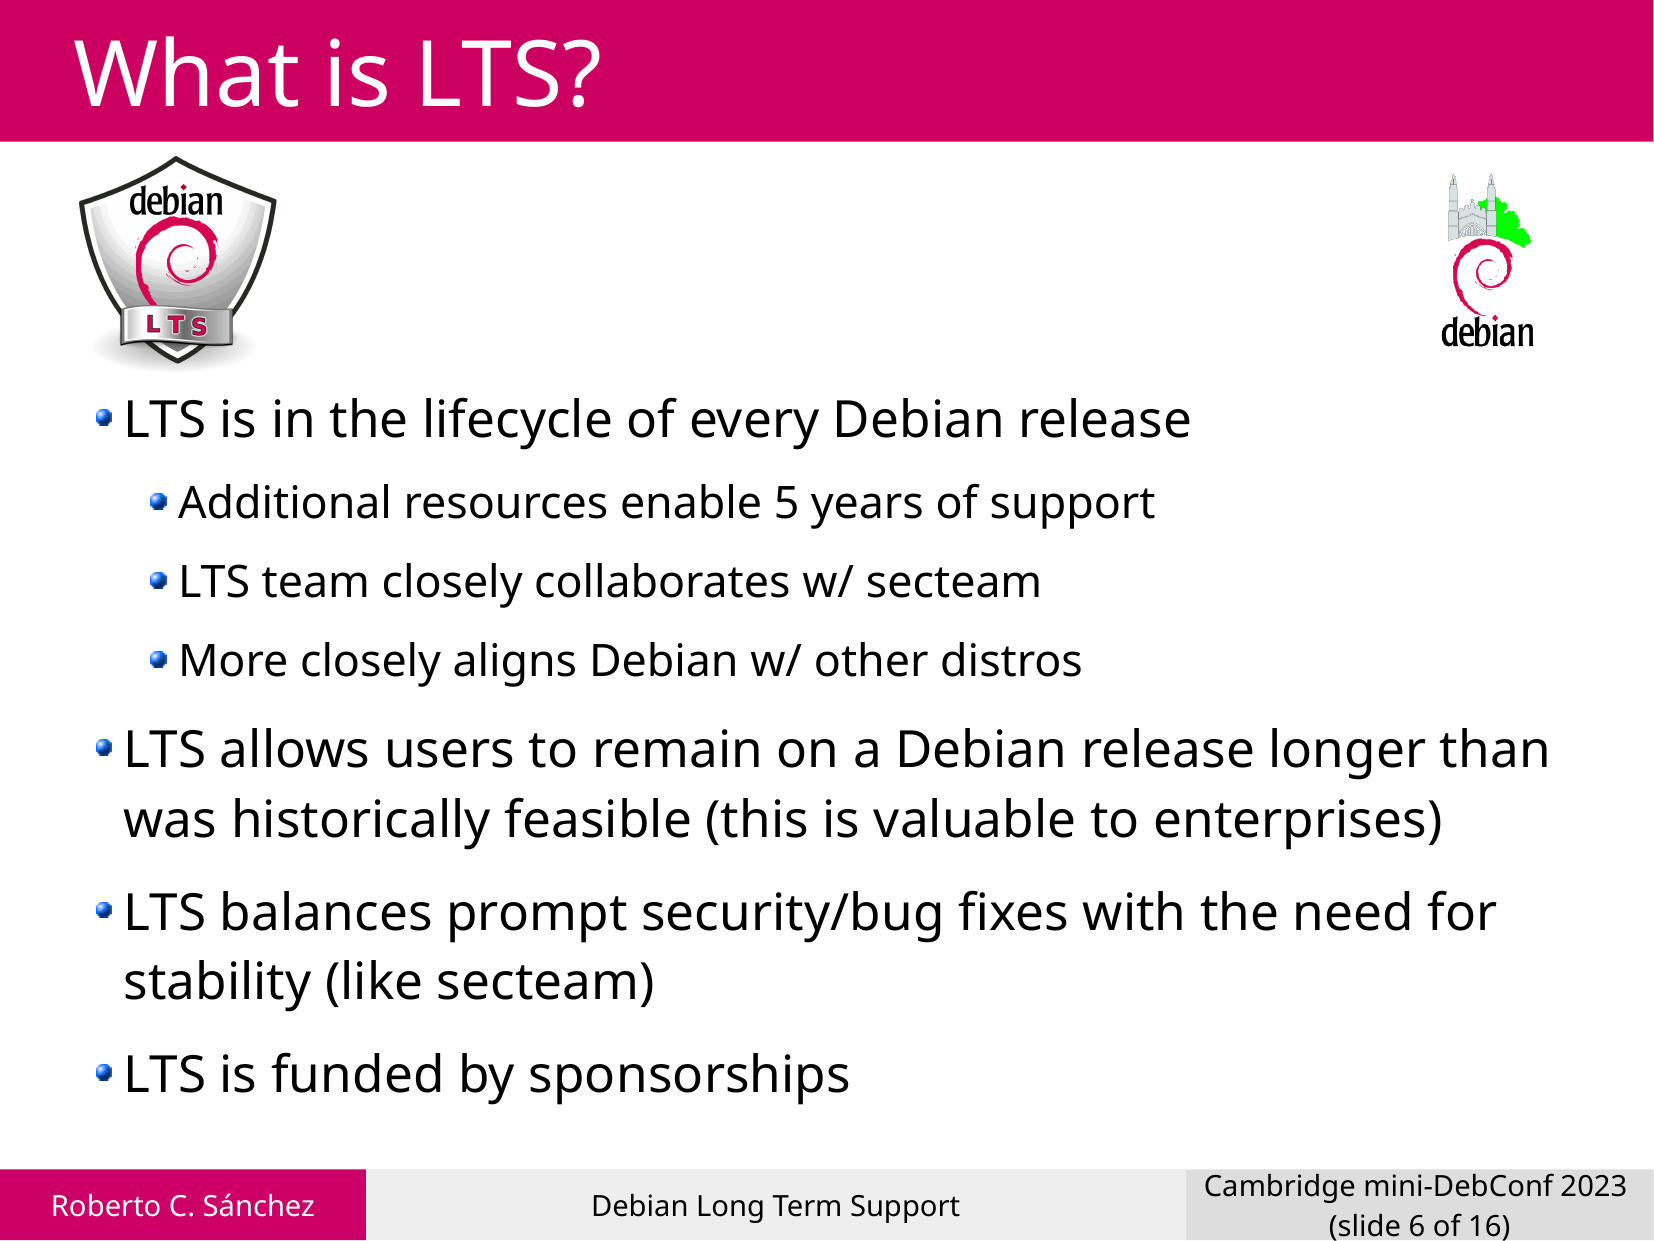

# What is LTS?
LTS is in the lifecycle of every Debian release
Additional resources enable 5 years of support
LTS team closely collaborates w/ secteam
More closely aligns Debian w/ other distros
LTS allows users to remain on a Debian release longer than was historically feasible (this is valuable to enterprises)
LTS balances prompt security/bug fixes with the need for stability (like secteam)
LTS is funded by sponsorships
07.08.17
6